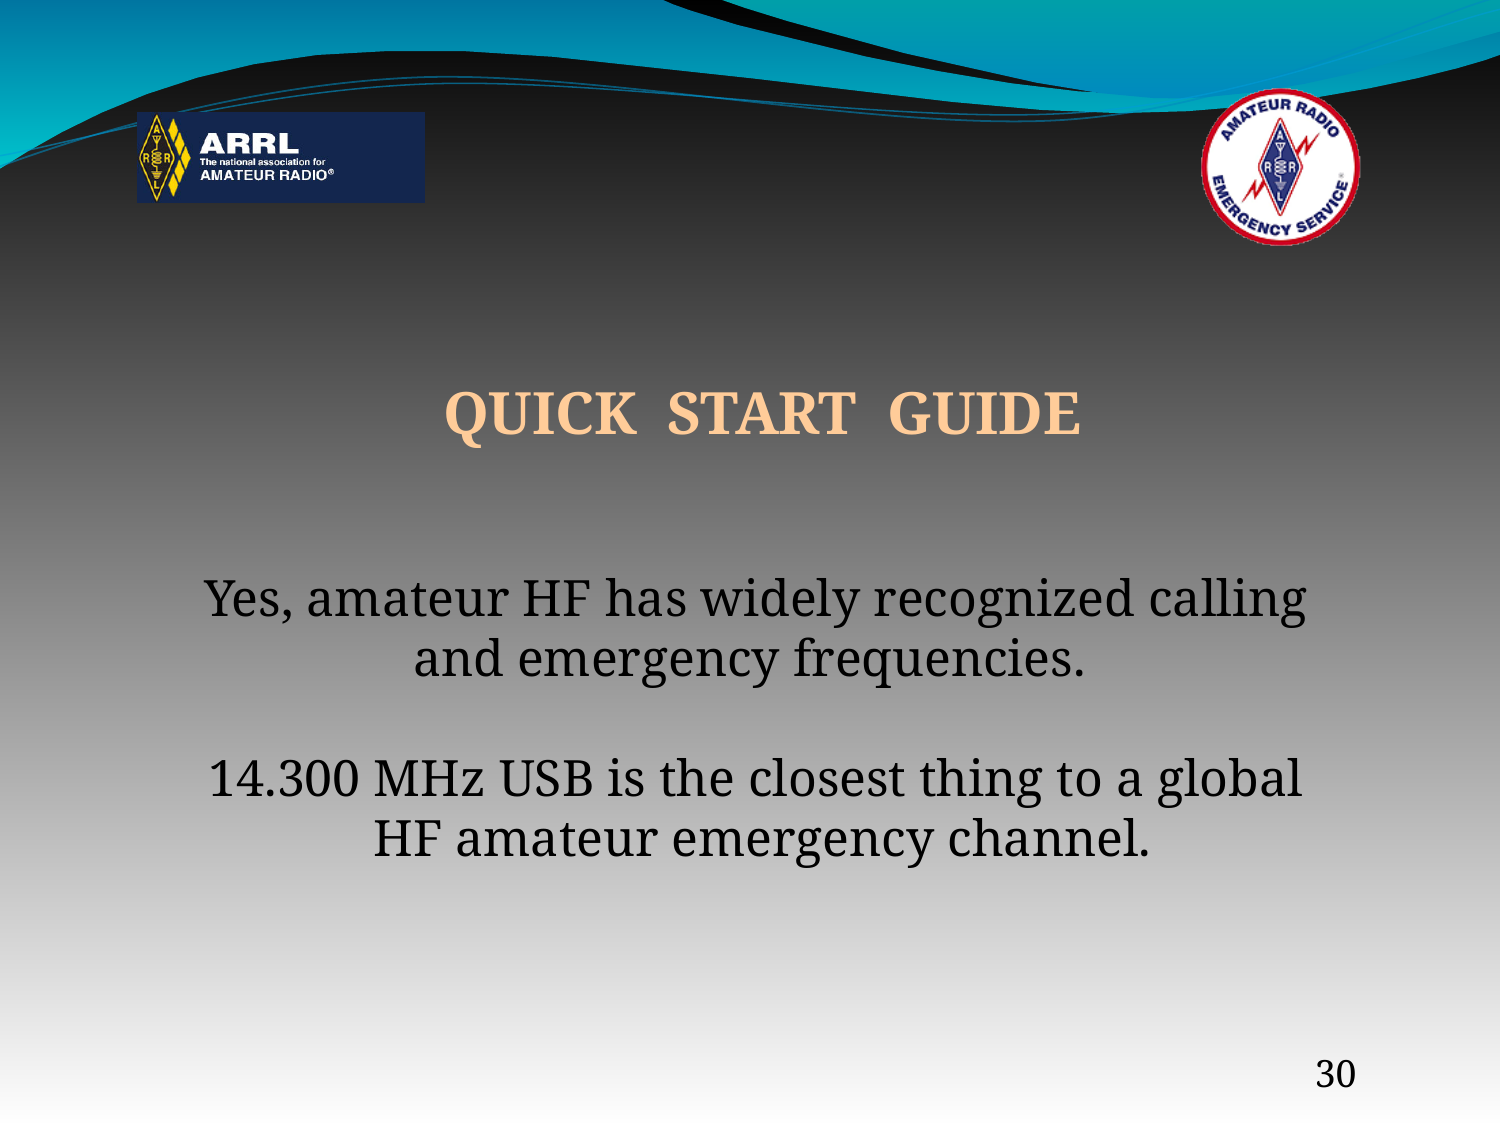

#
QUICK START GUIDE
Yes, amateur HF has widely recognized calling
and emergency frequencies.
14.300 MHz USB is the closest thing to a global
HF amateur emergency channel.